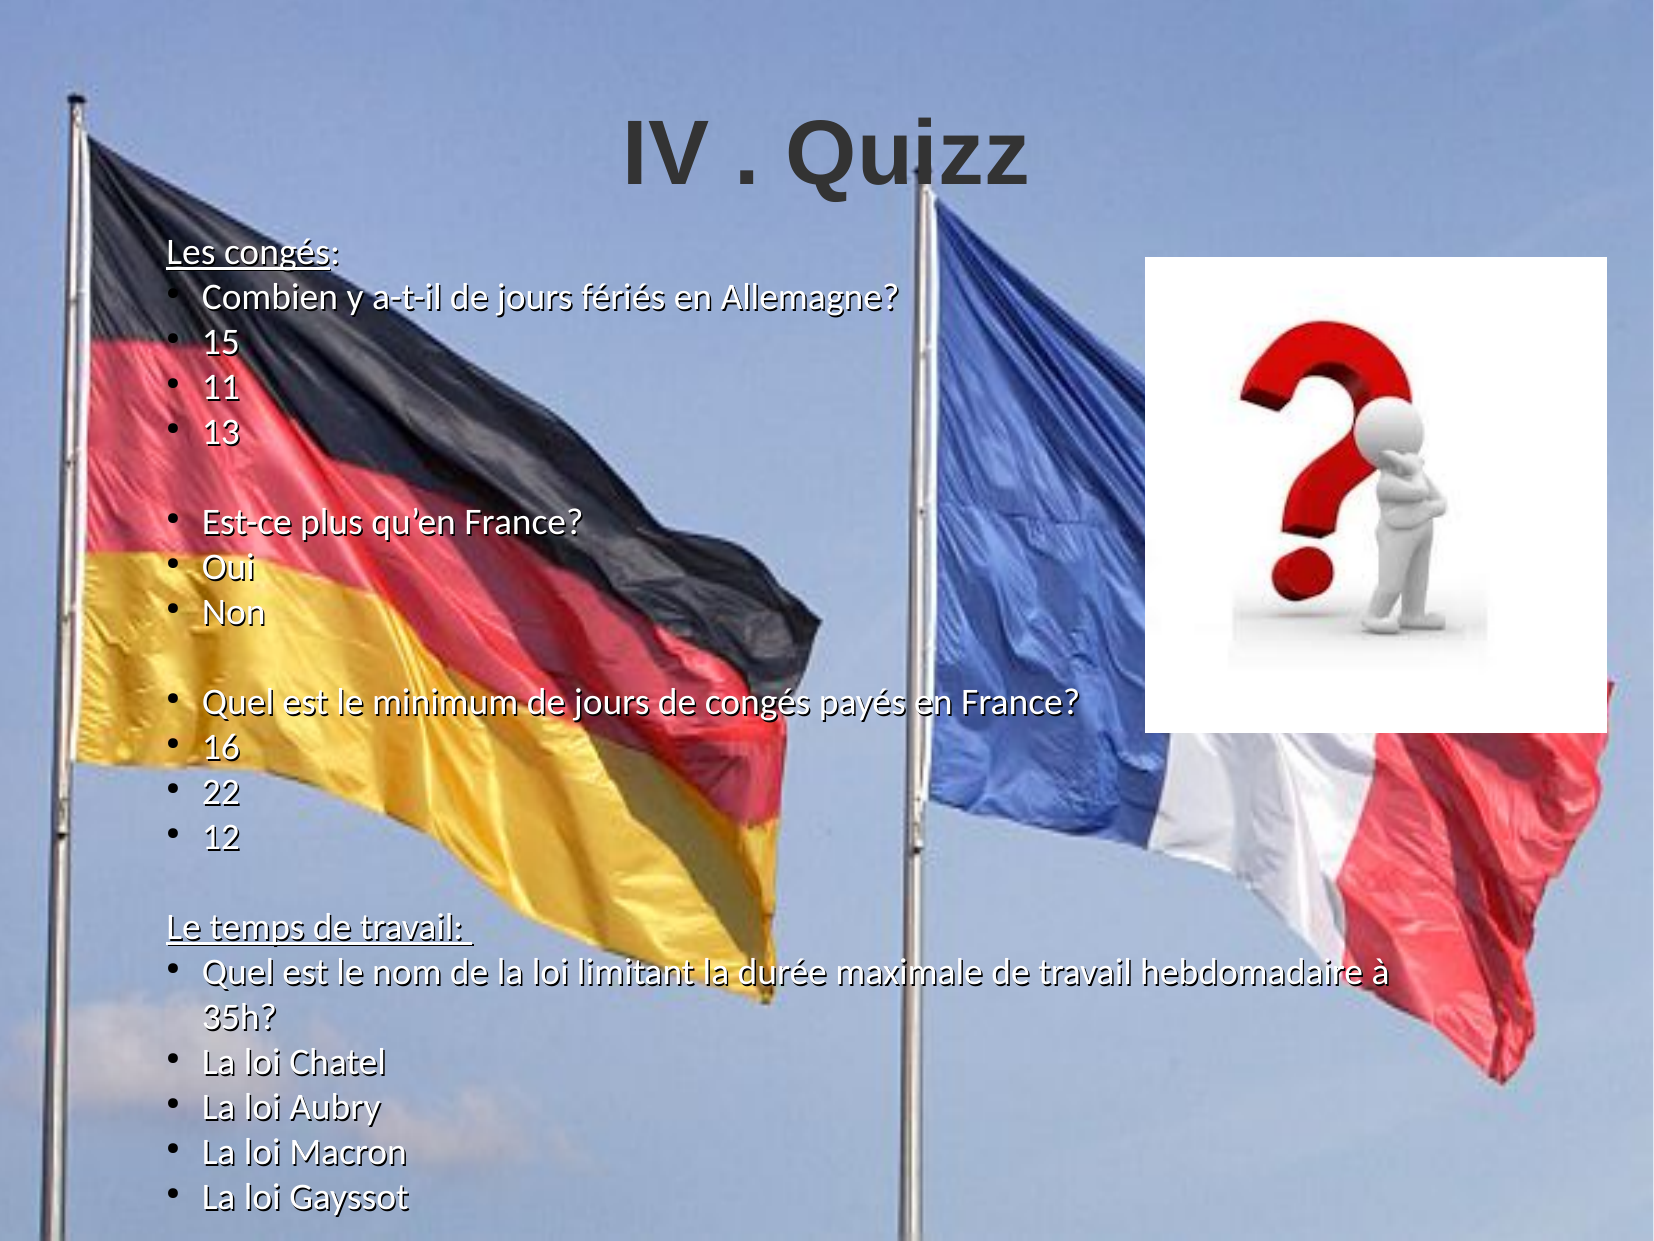

# IV . Quizz
Les congés:
Combien y a-t-il de jours fériés en Allemagne?
15
11
13
Est-ce plus qu’en France?
Oui
Non
Quel est le minimum de jours de congés payés en France?
16
22
12
Le temps de travail:
Quel est le nom de la loi limitant la durée maximale de travail hebdomadaire à 35h?
La loi Chatel
La loi Aubry
La loi Macron
La loi Gayssot